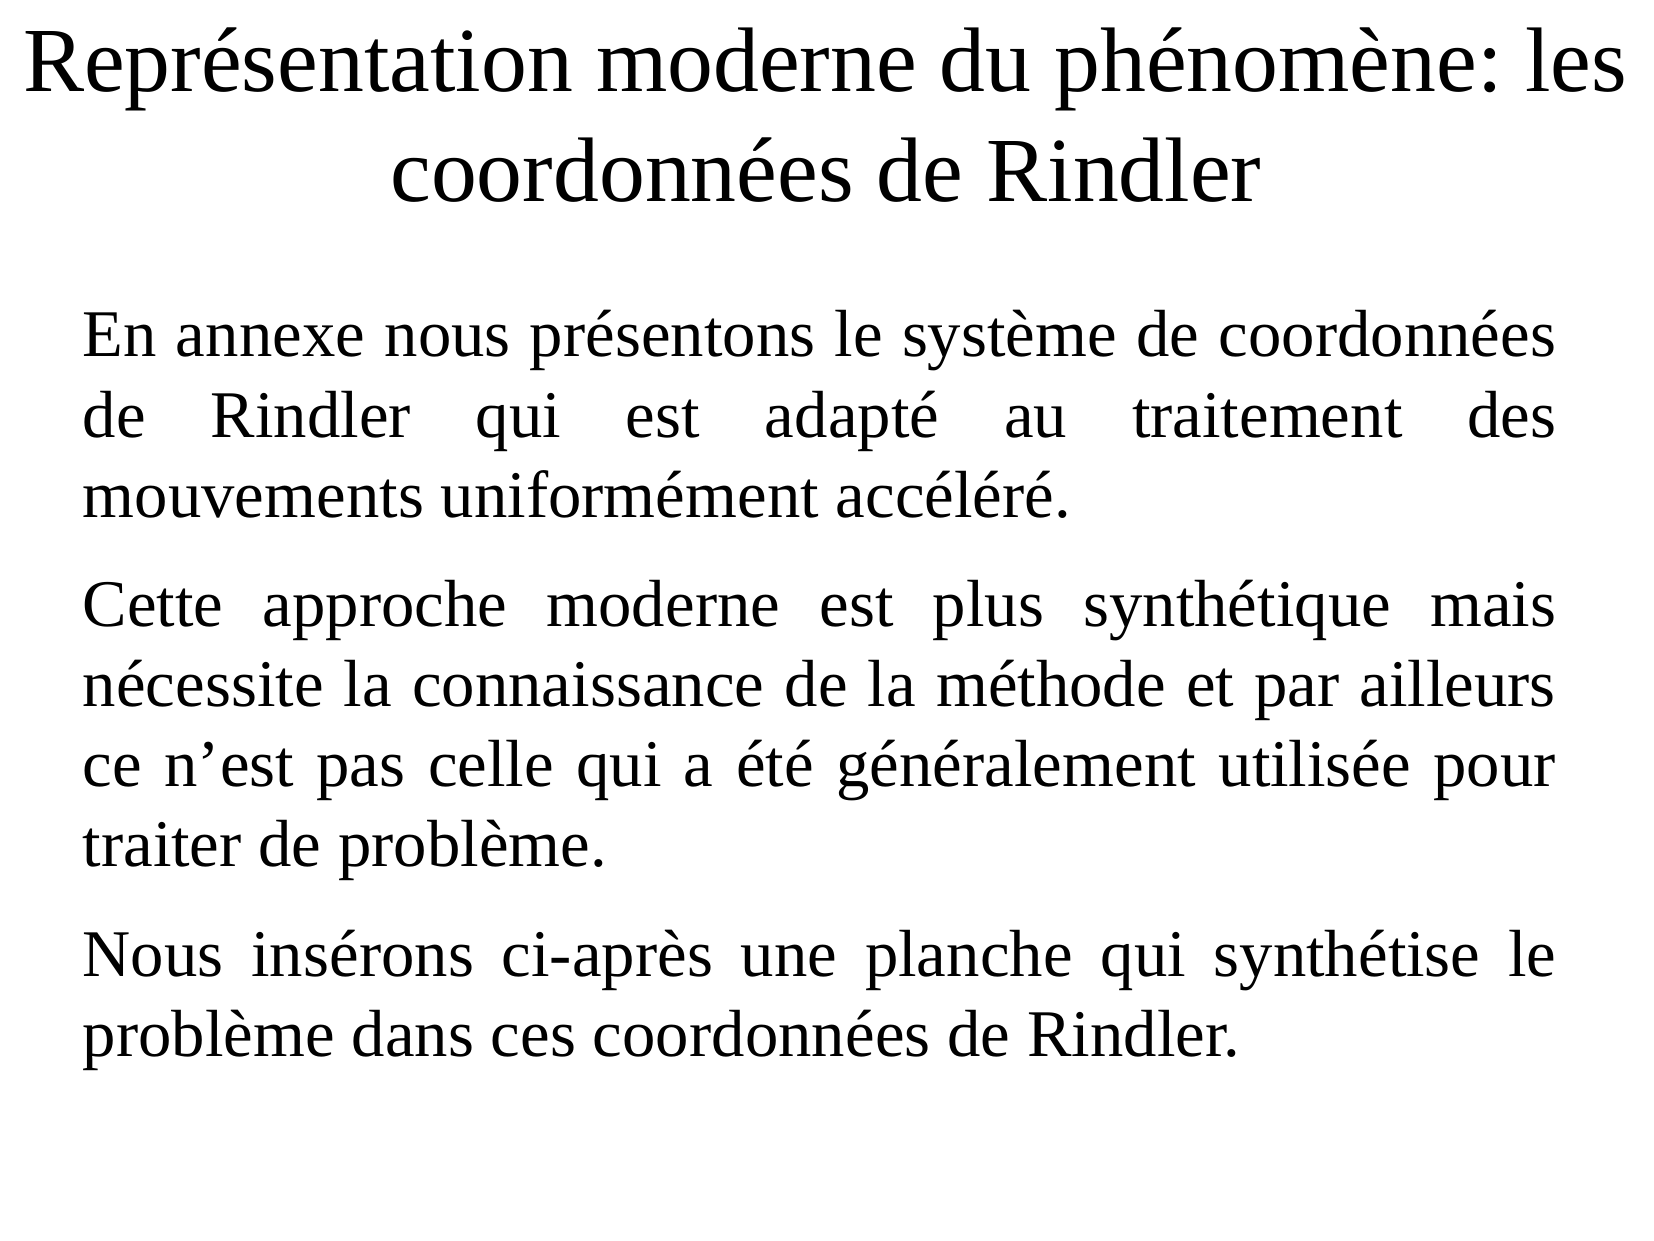

# Représentation moderne du phénomène: les coordonnées de Rindler
En annexe nous présentons le système de coordonnées de Rindler qui est adapté au traitement des mouvements uniformément accéléré.
Cette approche moderne est plus synthétique mais nécessite la connaissance de la méthode et par ailleurs ce n’est pas celle qui a été généralement utilisée pour traiter de problème.
Nous insérons ci-après une planche qui synthétise le problème dans ces coordonnées de Rindler.